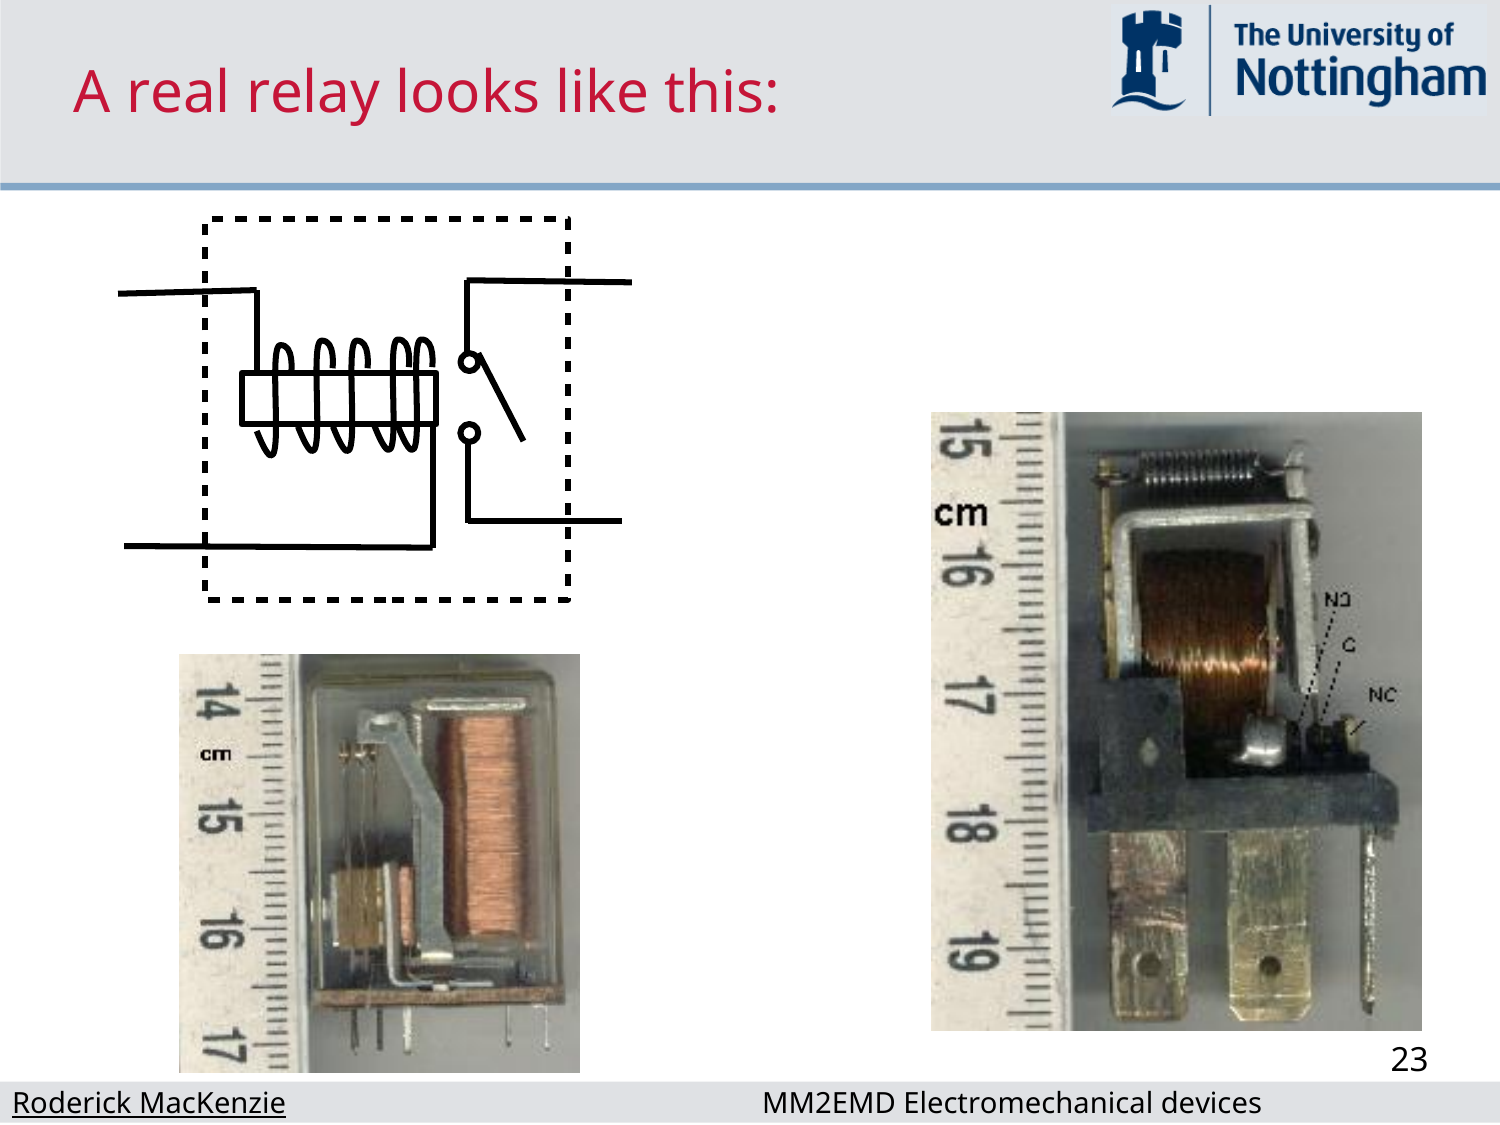

# A real relay looks like this: